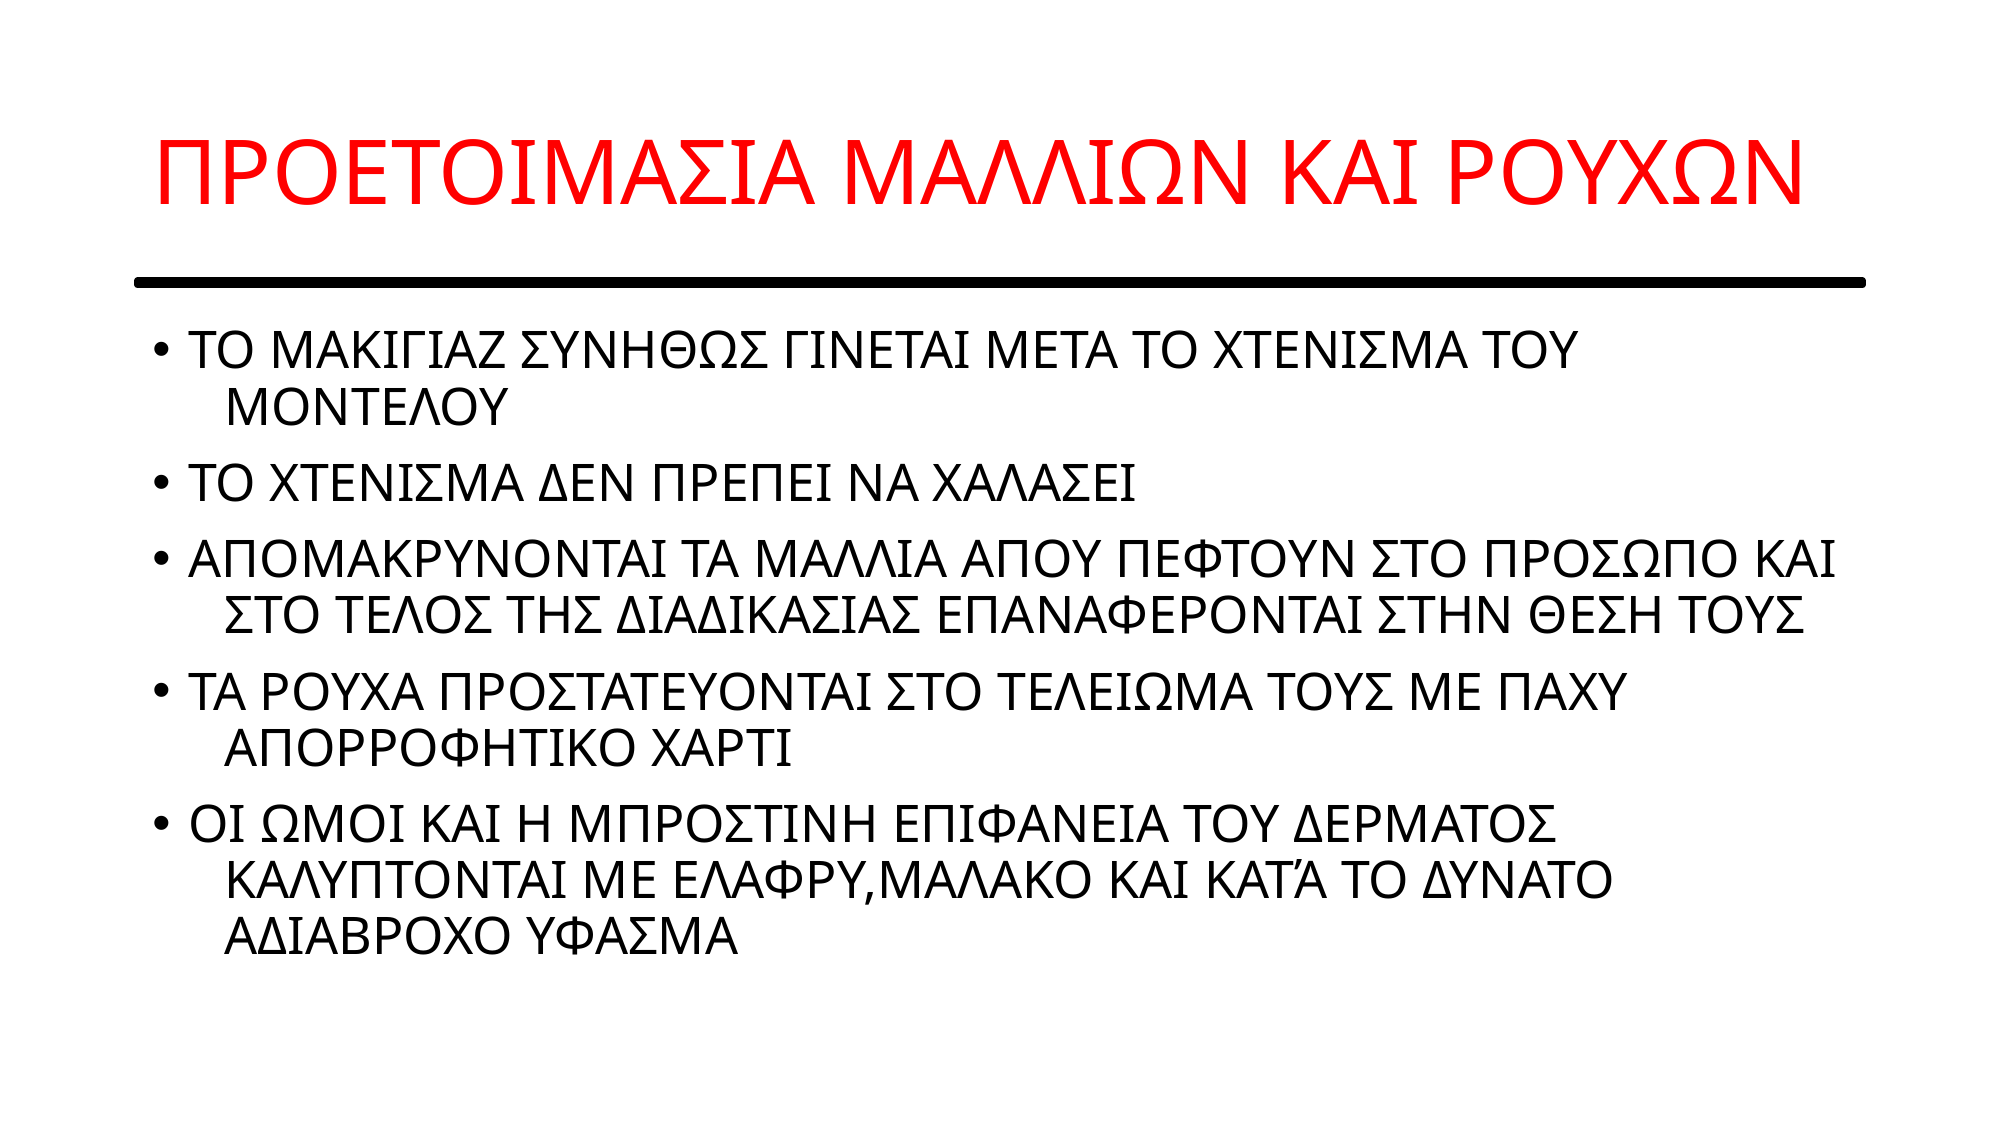

# ΠΡΟΕΤΟΙΜΑΣΙΑ ΜΑΛΛΙΩΝ ΚΑΙ ΡΟΥΧΩΝ
ΤΟ ΜΑΚΙΓΙΑΖ ΣΥΝΗΘΩΣ ΓΙΝΕΤΑΙ ΜΕΤΑ ΤΟ ΧΤΕΝΙΣΜΑ ΤΟΥ ΜΟΝΤΕΛΟΥ
ΤΟ ΧΤΕΝΙΣΜΑ ΔΕΝ ΠΡΕΠΕΙ ΝΑ ΧΑΛΑΣΕΙ
ΑΠΟΜΑΚΡΥΝΟΝΤΑΙ ΤΑ ΜΑΛΛΙΑ ΑΠΟΥ ΠΕΦΤΟΥΝ ΣΤΟ ΠΡΟΣΩΠΟ ΚΑΙ ΣΤΟ ΤΕΛΟΣ ΤΗΣ ΔΙΑΔΙΚΑΣΙΑΣ ΕΠΑΝΑΦΕΡΟΝΤΑΙ ΣΤΗΝ ΘΕΣΗ ΤΟΥΣ
ΤΑ ΡΟΥΧΑ ΠΡΟΣΤΑΤΕΥΟΝΤΑΙ ΣΤΟ ΤΕΛΕΙΩΜΑ ΤΟΥΣ ΜΕ ΠΑΧΥ ΑΠΟΡΡΟΦΗΤΙΚΟ ΧΑΡΤΙ
ΟΙ ΩΜΟΙ ΚΑΙ Η ΜΠΡΟΣΤΙΝΗ ΕΠΙΦΑΝΕΙΑ ΤΟΥ ΔΕΡΜΑΤΟΣ ΚΑΛΥΠΤΟΝΤΑΙ ΜΕ ΕΛΑΦΡΥ,ΜΑΛΑΚΟ ΚΑΙ ΚΑΤΆ ΤΟ ΔΥΝΑΤΟ ΑΔΙΑΒΡΟΧΟ ΥΦΑΣΜΑ